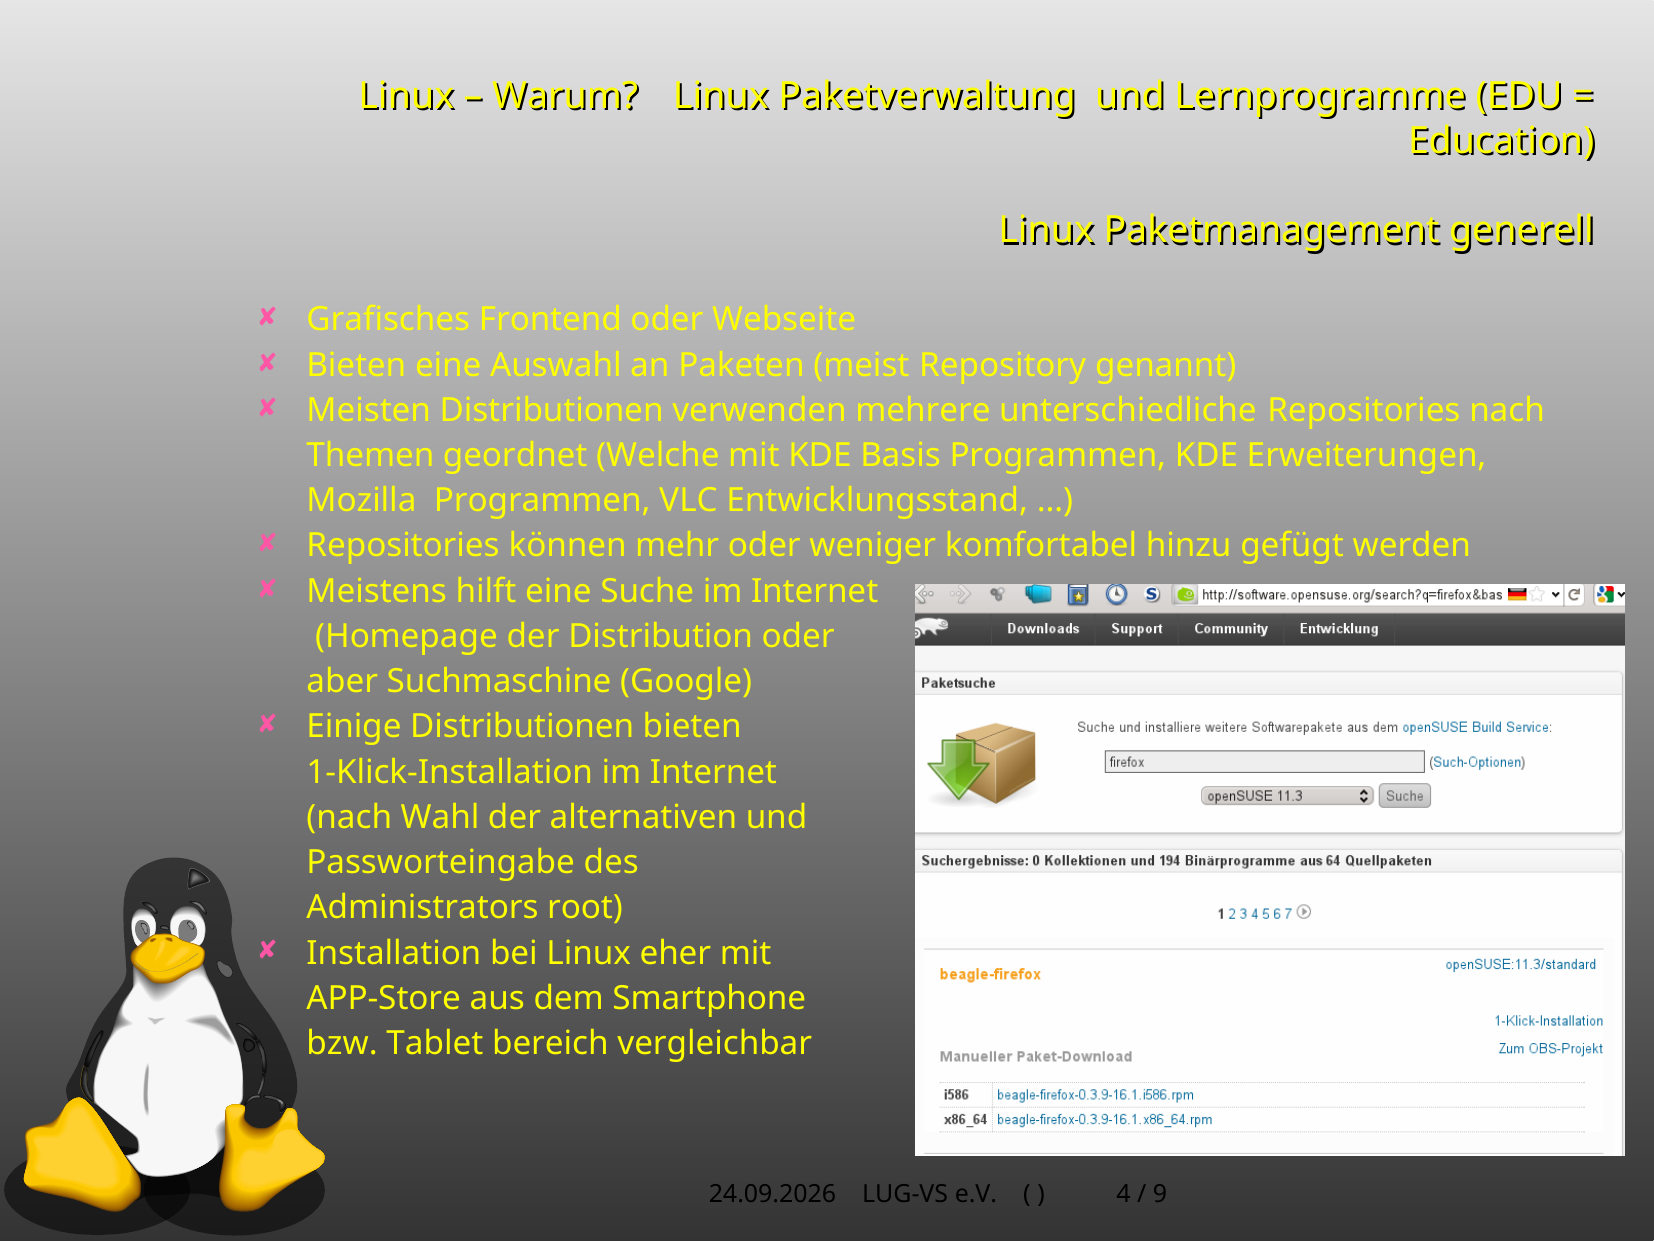

# Linux – Warum? 	 Linux Paketverwaltung und Lernprogramme (EDU = Education) Linux Paketmanagement generell
Grafisches Frontend oder Webseite
Bieten eine Auswahl an Paketen (meist Repository genannt)
Meisten Distributionen verwenden mehrere unterschiedliche Repositories nach Themen geordnet (Welche mit KDE Basis Programmen, KDE Erweiterungen, Mozilla Programmen, VLC Entwicklungsstand, …)
Repositories können mehr oder weniger komfortabel hinzu gefügt werden
Meistens hilft eine Suche im Internet
 (Homepage der Distribution oder
aber Suchmaschine (Google)
Einige Distributionen bieten
1-Klick-Installation im Internet
(nach Wahl der alternativen und
Passworteingabe des
Administrators root)
Installation bei Linux eher mit
APP-Store aus dem Smartphone
bzw. Tablet bereich vergleichbar